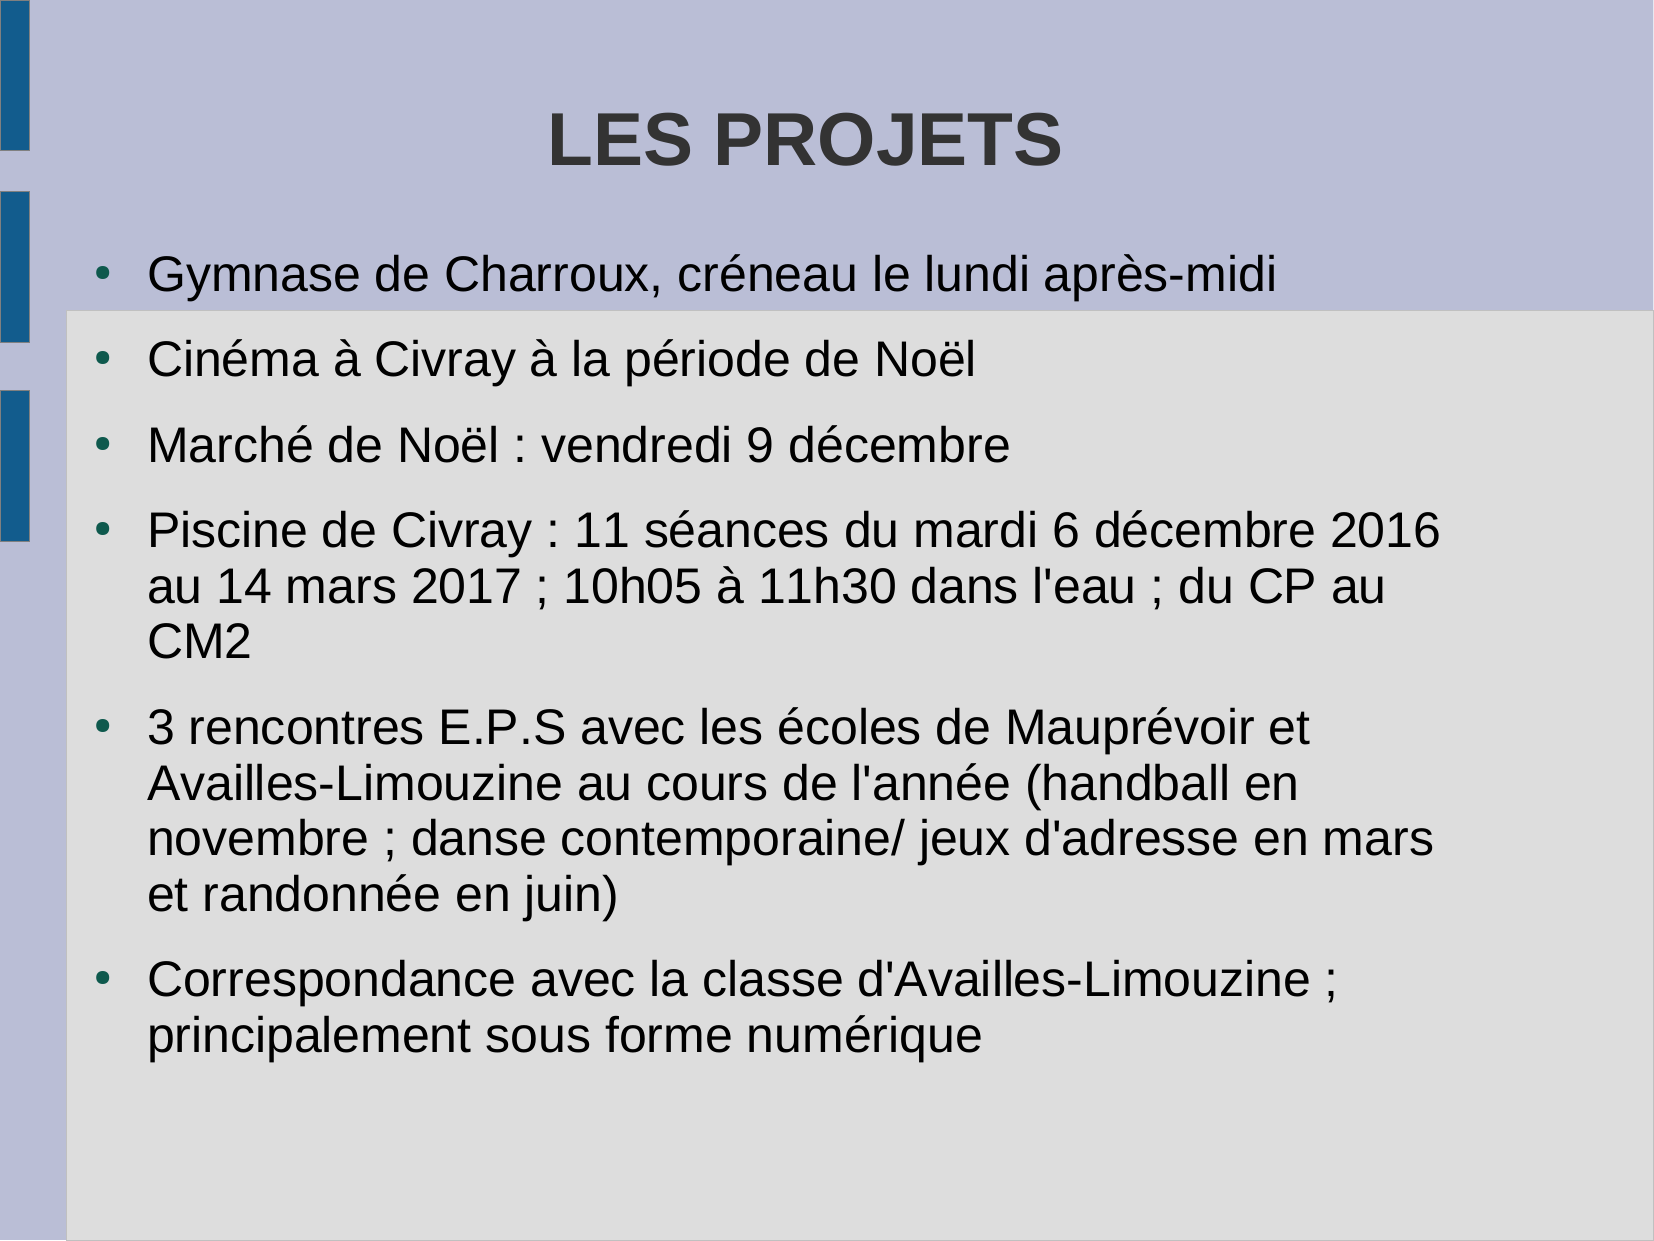

# LES PROJETS
Gymnase de Charroux, créneau le lundi après-midi
Cinéma à Civray à la période de Noël
Marché de Noël : vendredi 9 décembre
Piscine de Civray : 11 séances du mardi 6 décembre 2016 au 14 mars 2017 ; 10h05 à 11h30 dans l'eau ; du CP au CM2
3 rencontres E.P.S avec les écoles de Mauprévoir et Availles-Limouzine au cours de l'année (handball en novembre ; danse contemporaine/ jeux d'adresse en mars et randonnée en juin)
Correspondance avec la classe d'Availles-Limouzine ; principalement sous forme numérique